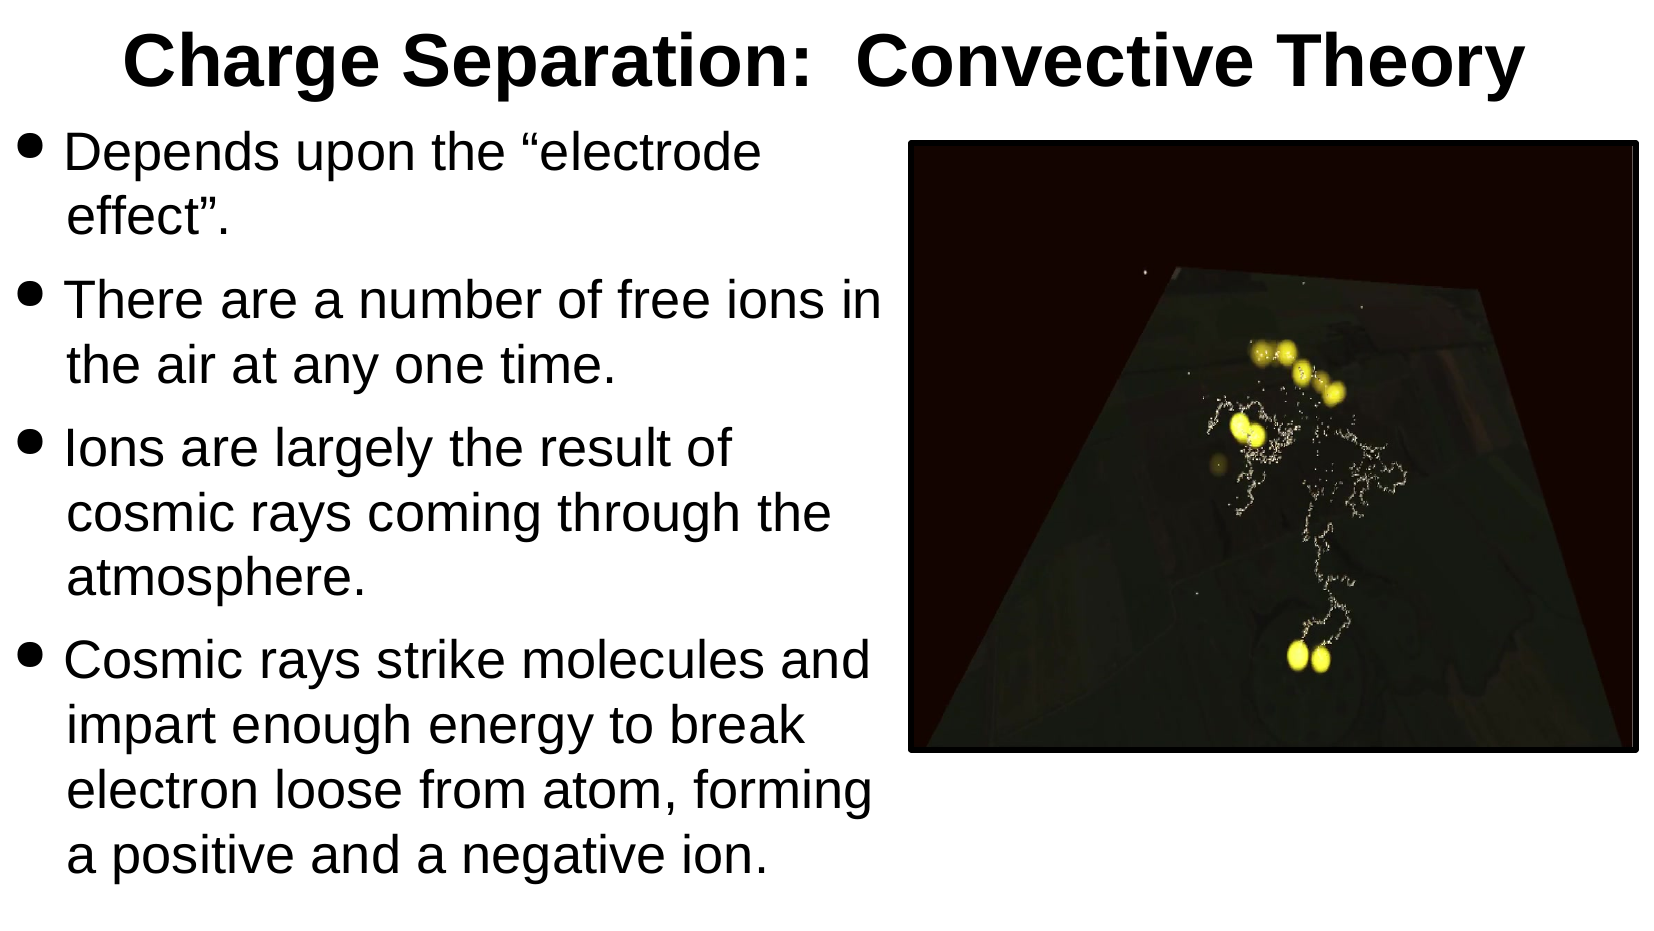

# Charge Separation: Convective Theory
 Depends upon the “electrode effect”.
 There are a number of free ions in the air at any one time.
 Ions are largely the result of cosmic rays coming through the atmosphere.
 Cosmic rays strike molecules and impart enough energy to break electron loose from atom, forming a positive and a negative ion.